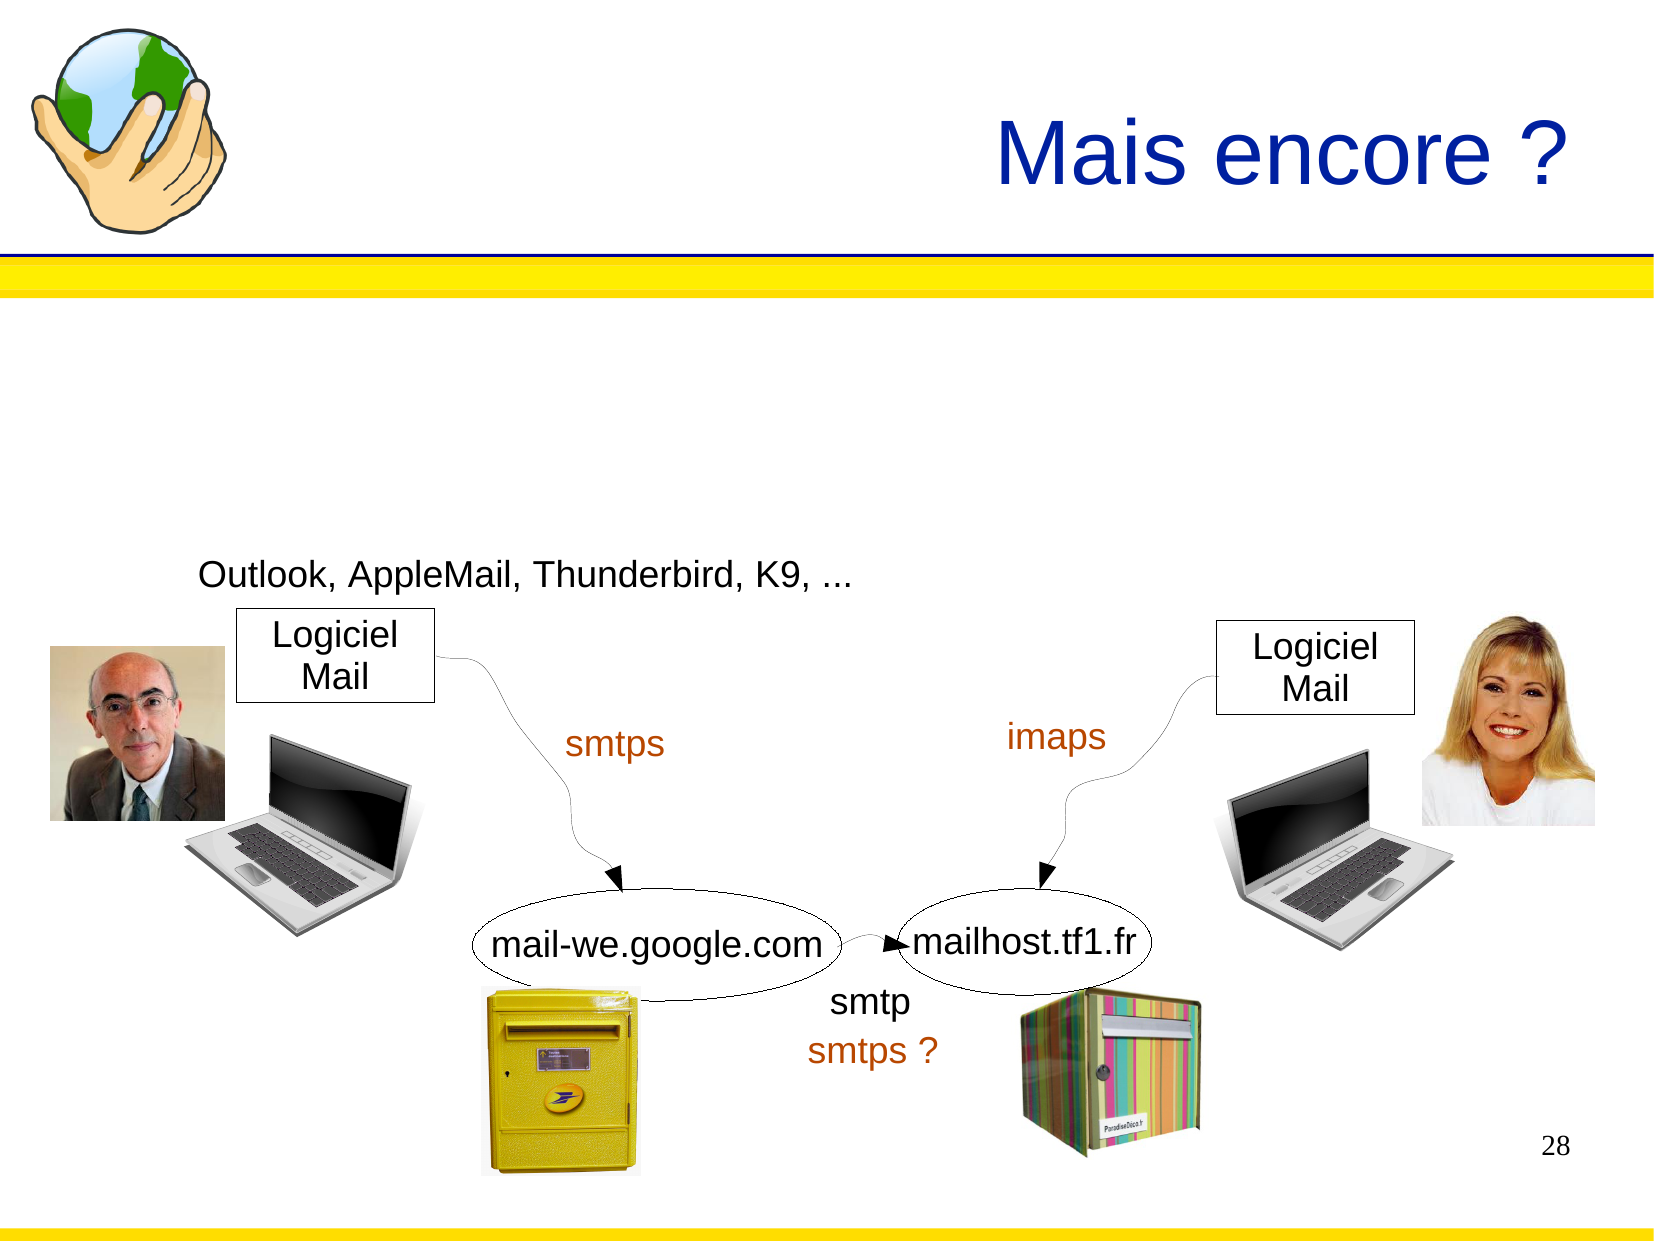

# Mais encore ?
Outlook, AppleMail, Thunderbird, K9, ...
Logiciel
Mail
Logiciel
Mail
imaps
smtps
mail-we.google.com
mailhost.tf1.fr
smtp
smtps ?
28